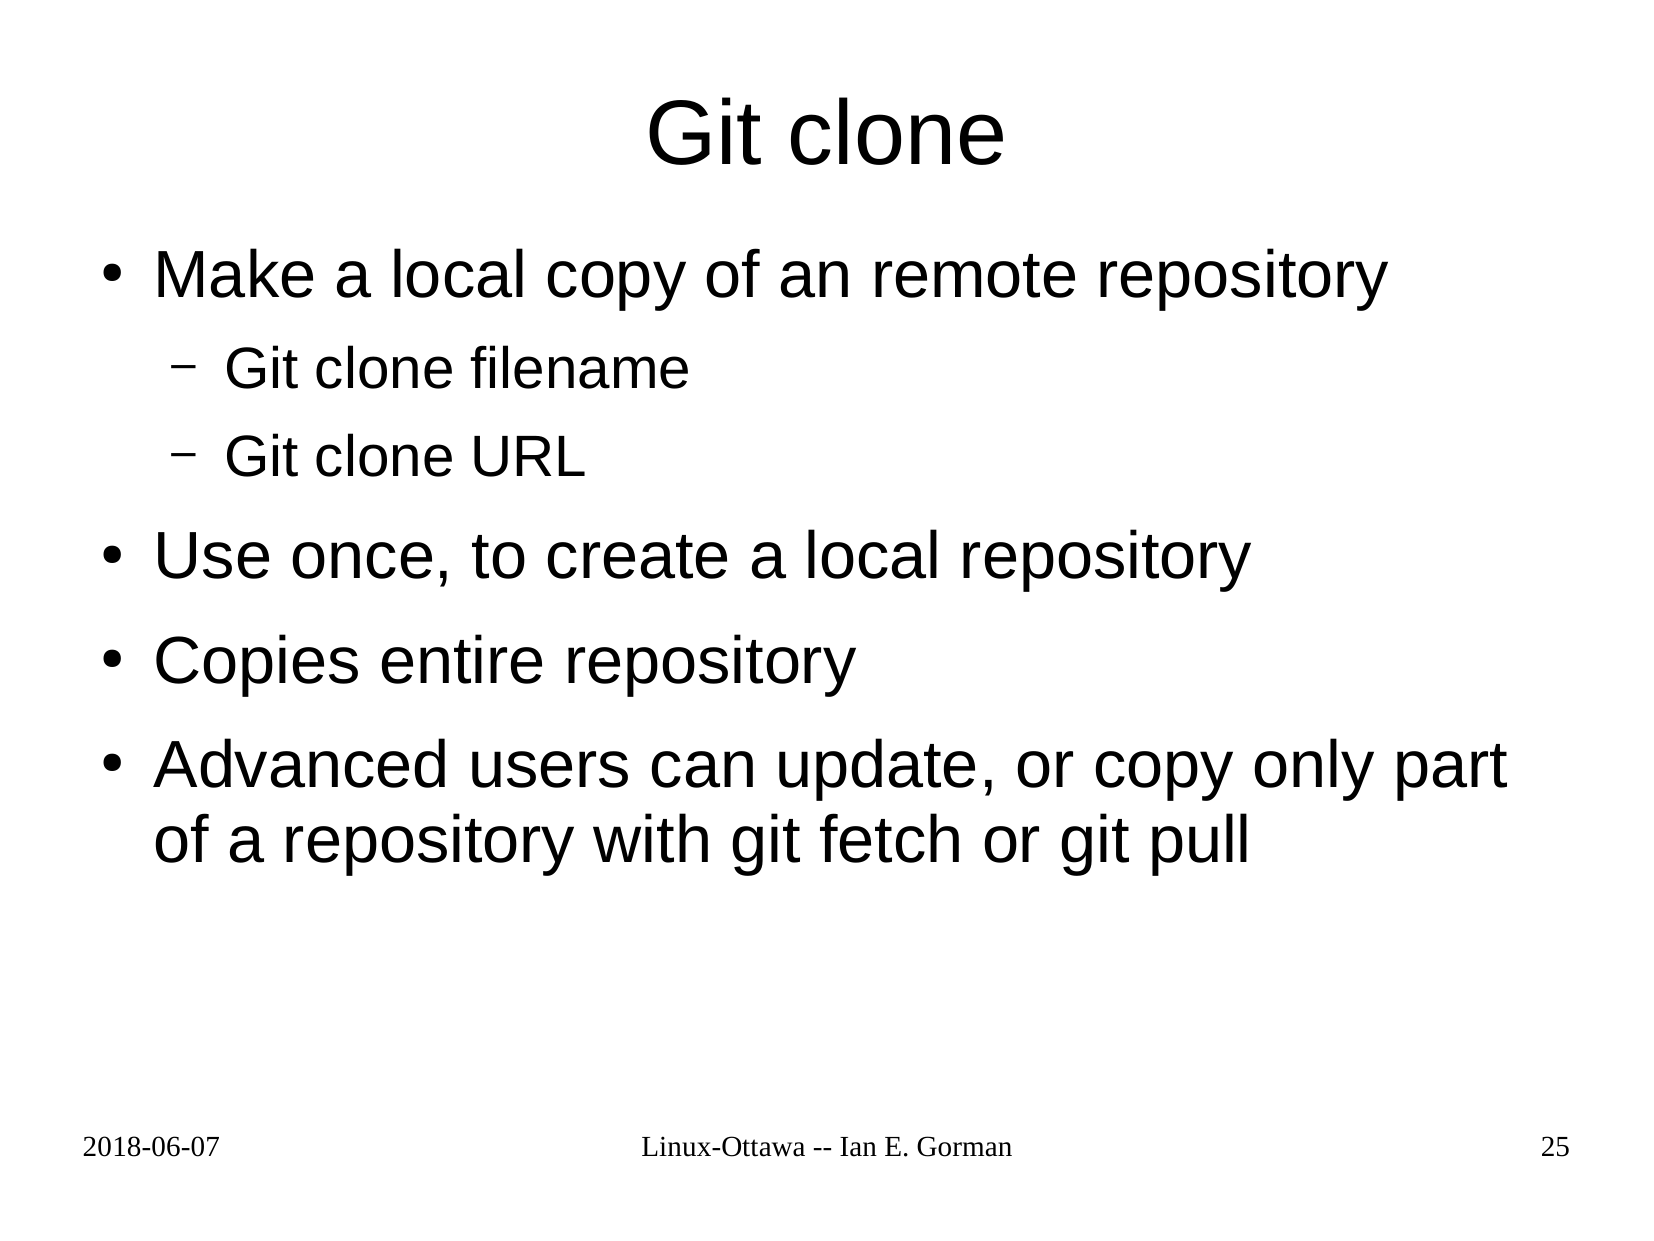

# Git clone
Make a local copy of an remote repository
Git clone filename
Git clone URL
Use once, to create a local repository
Copies entire repository
Advanced users can update, or copy only part of a repository with git fetch or git pull
2018-06-07
Linux-Ottawa -- Ian E. Gorman
25